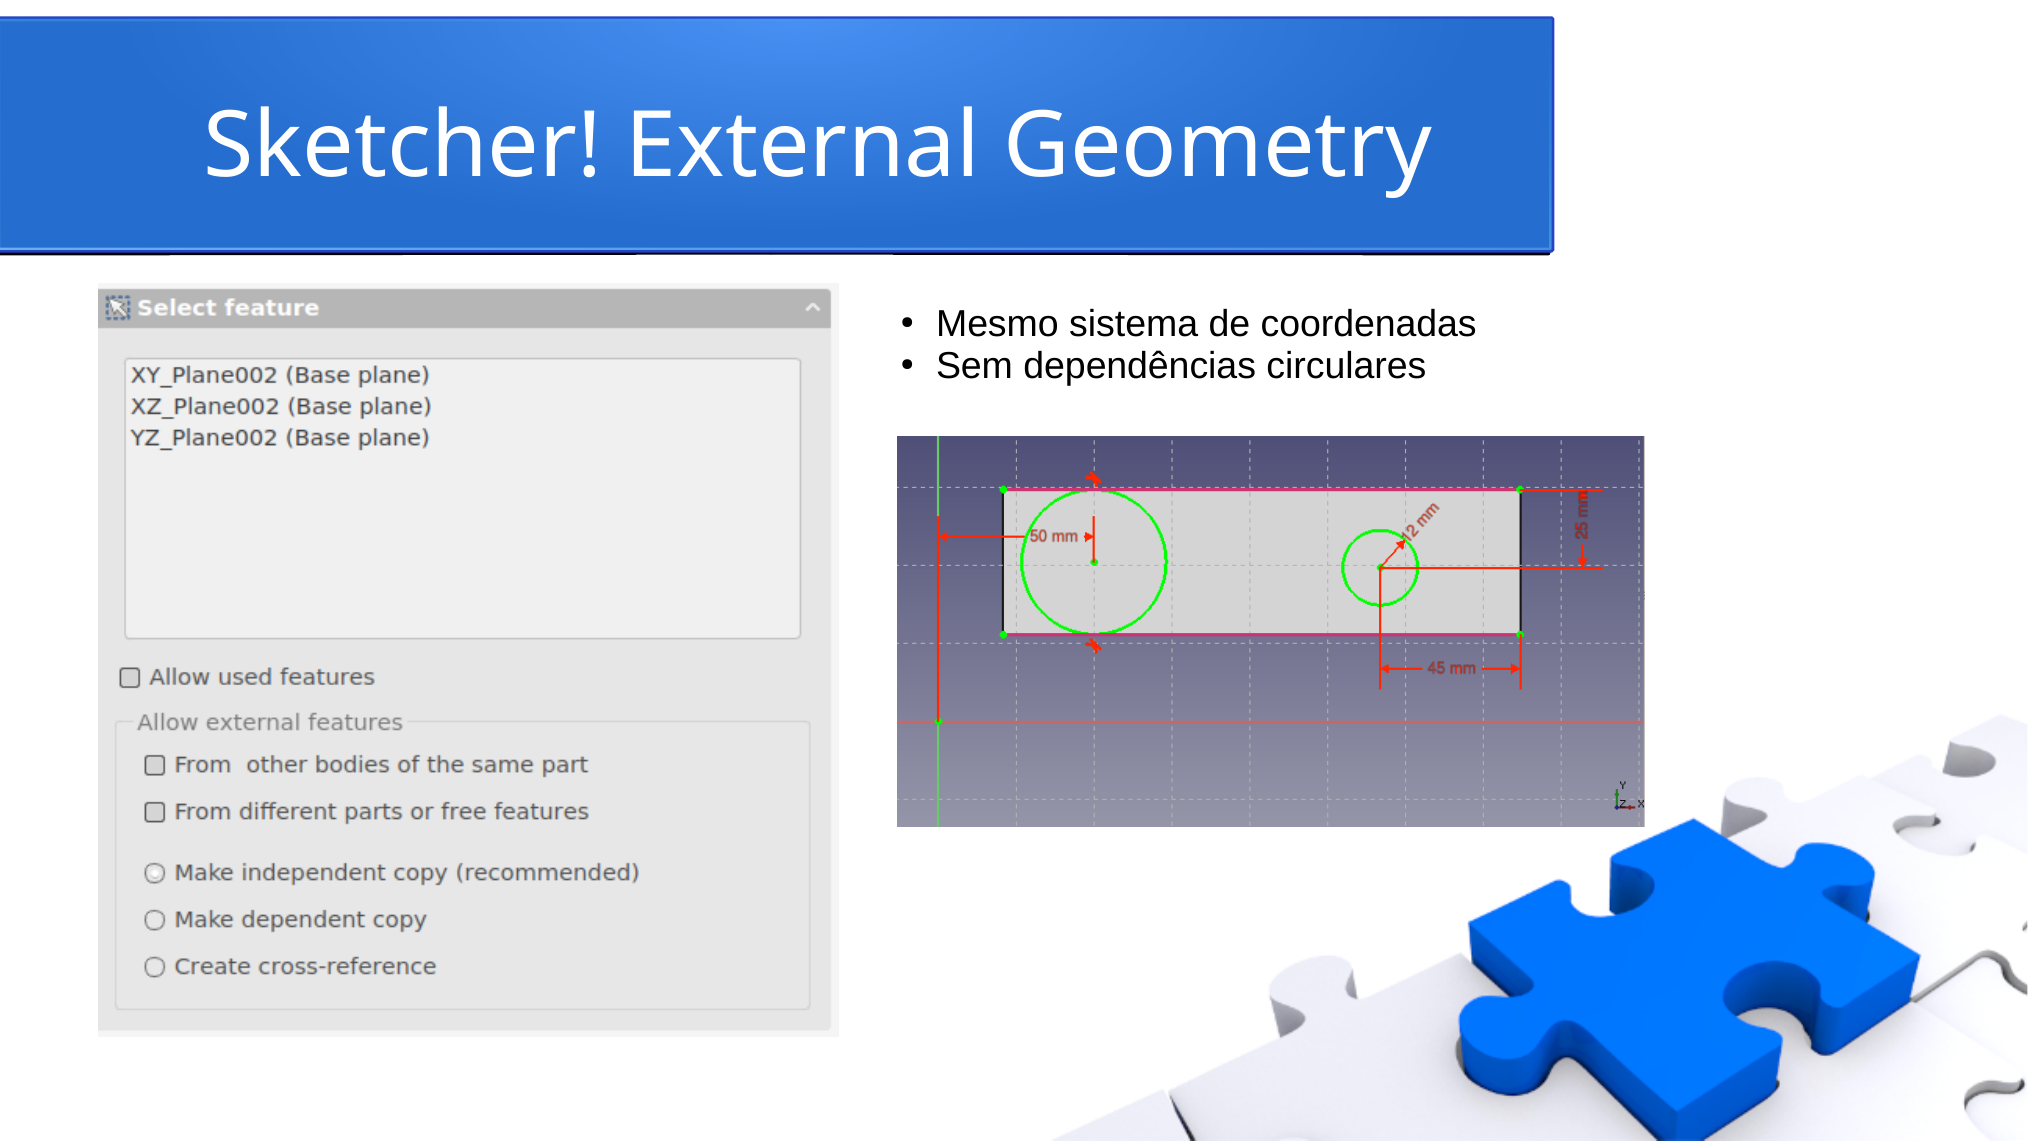

# Sketcher! External Geometry
Mesmo sistema de coordenadas
Sem dependências circulares